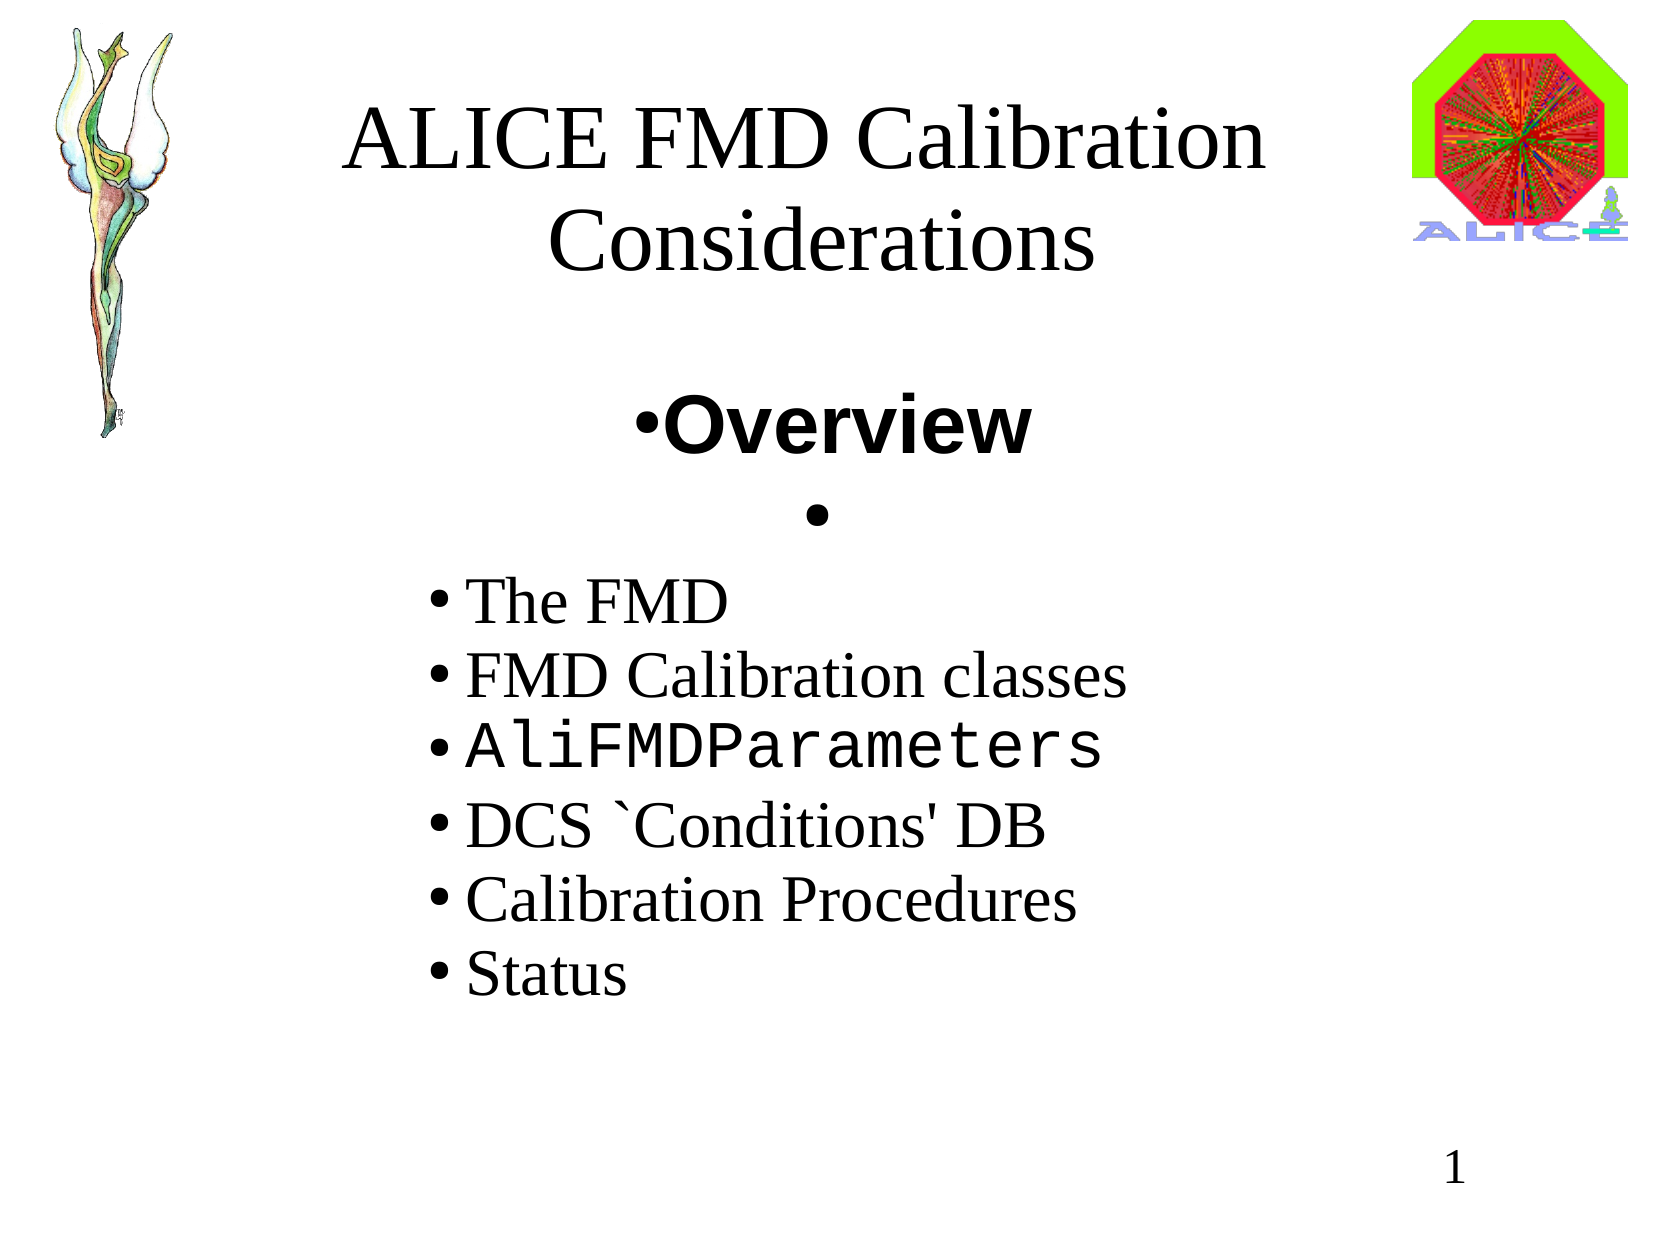

# ALICE FMD Calibration Considerations
Overview
The FMD
FMD Calibration classes
AliFMDParameters
DCS `Conditions' DB
Calibration Procedures
Status